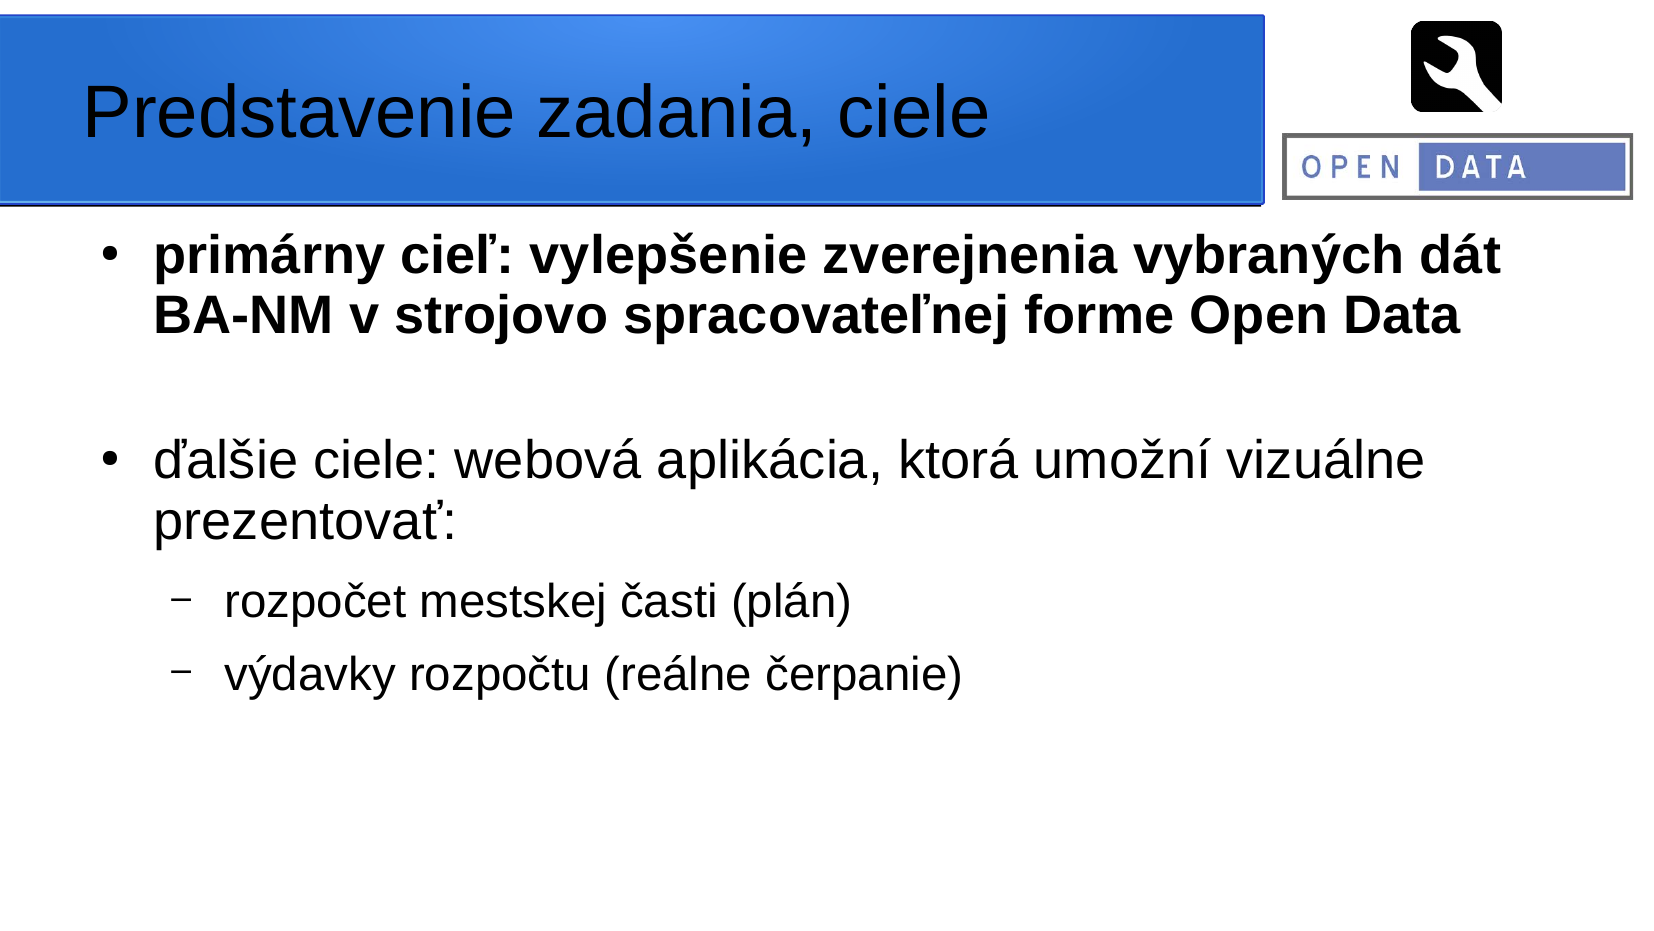

# Predstavenie zadania, ciele
primárny cieľ: vylepšenie zverejnenia vybraných dát
BA-NM v strojovo spracovateľnej forme Open Data
ďalšie ciele: webová aplikácia, ktorá umožní vizuálne prezentovať:
rozpočet mestskej časti (plán)
výdavky rozpočtu (reálne čerpanie)